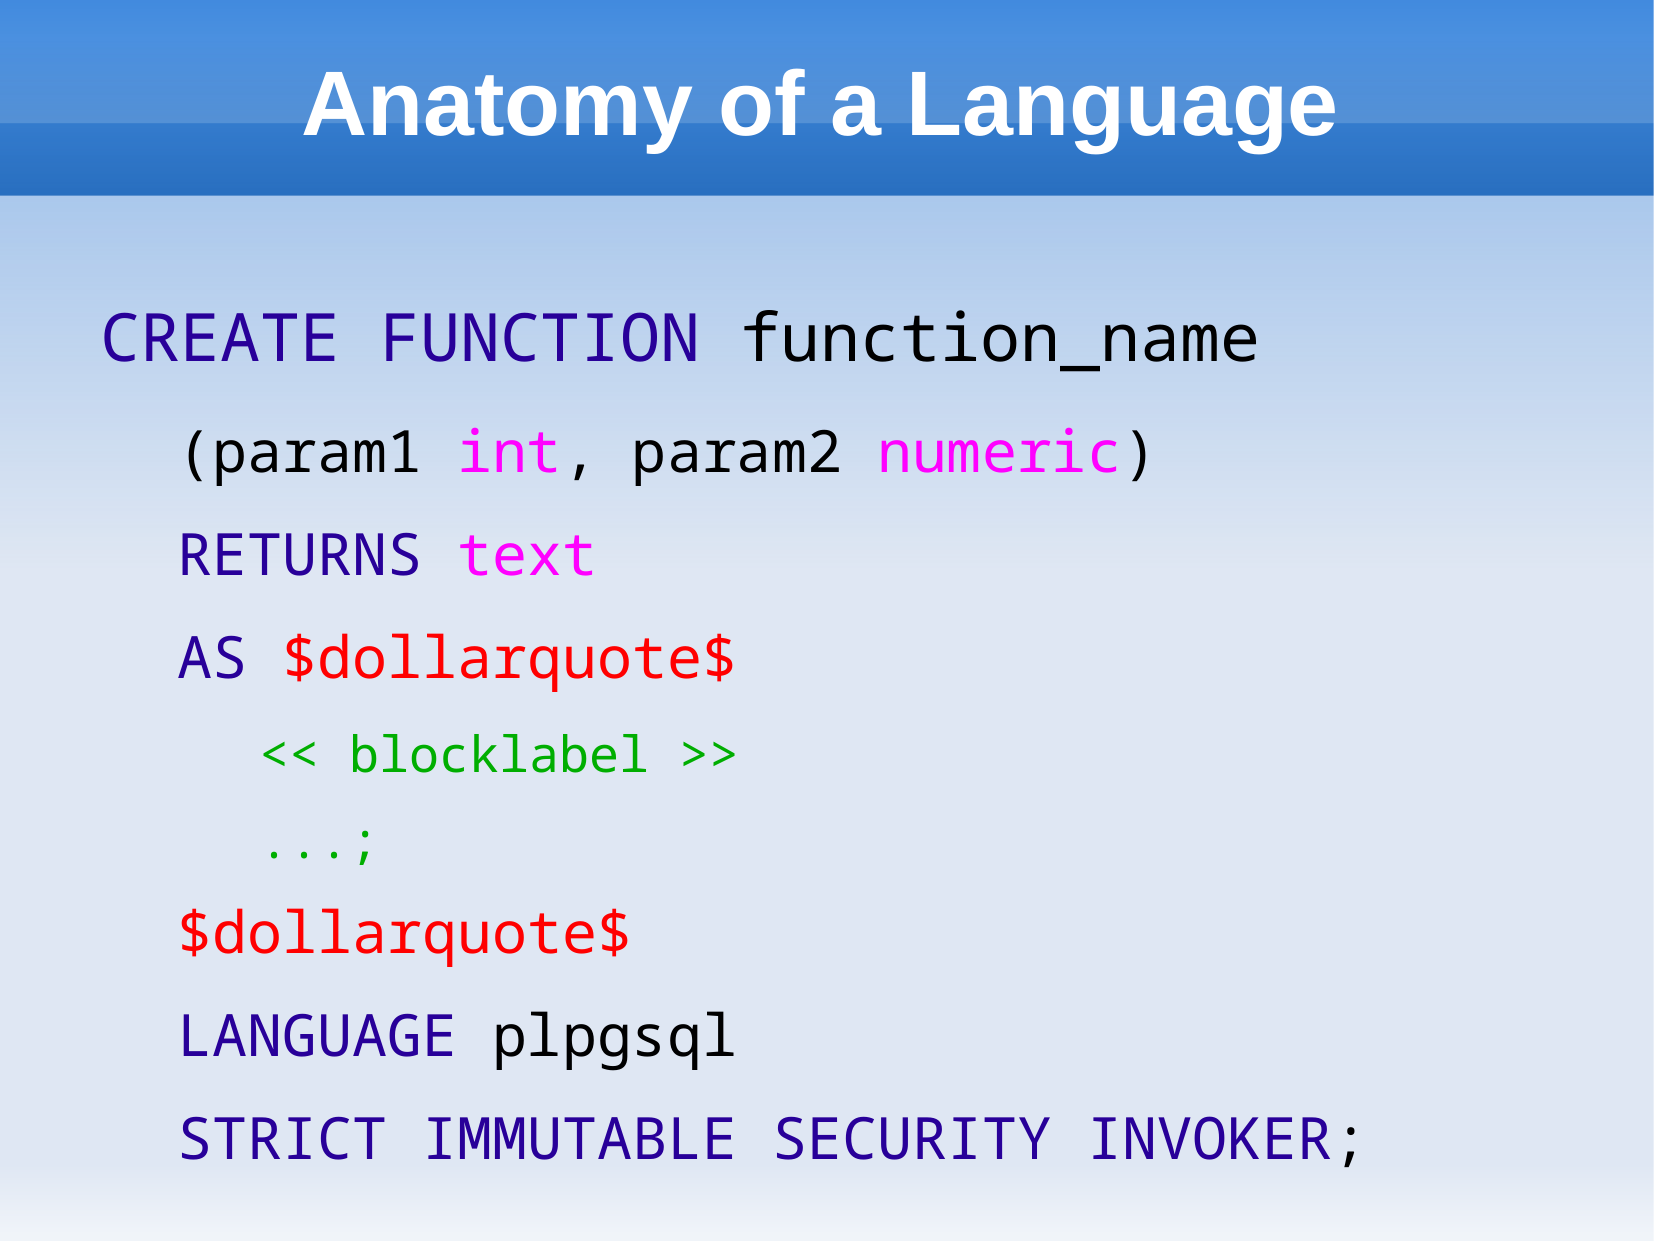

# Anatomy of a Language
CREATE FUNCTION function_name
(param1 int, param2 numeric)
RETURNS text
AS $dollarquote$
<< blocklabel >>
...;
$dollarquote$
LANGUAGE plpgsql
STRICT IMMUTABLE SECURITY INVOKER;